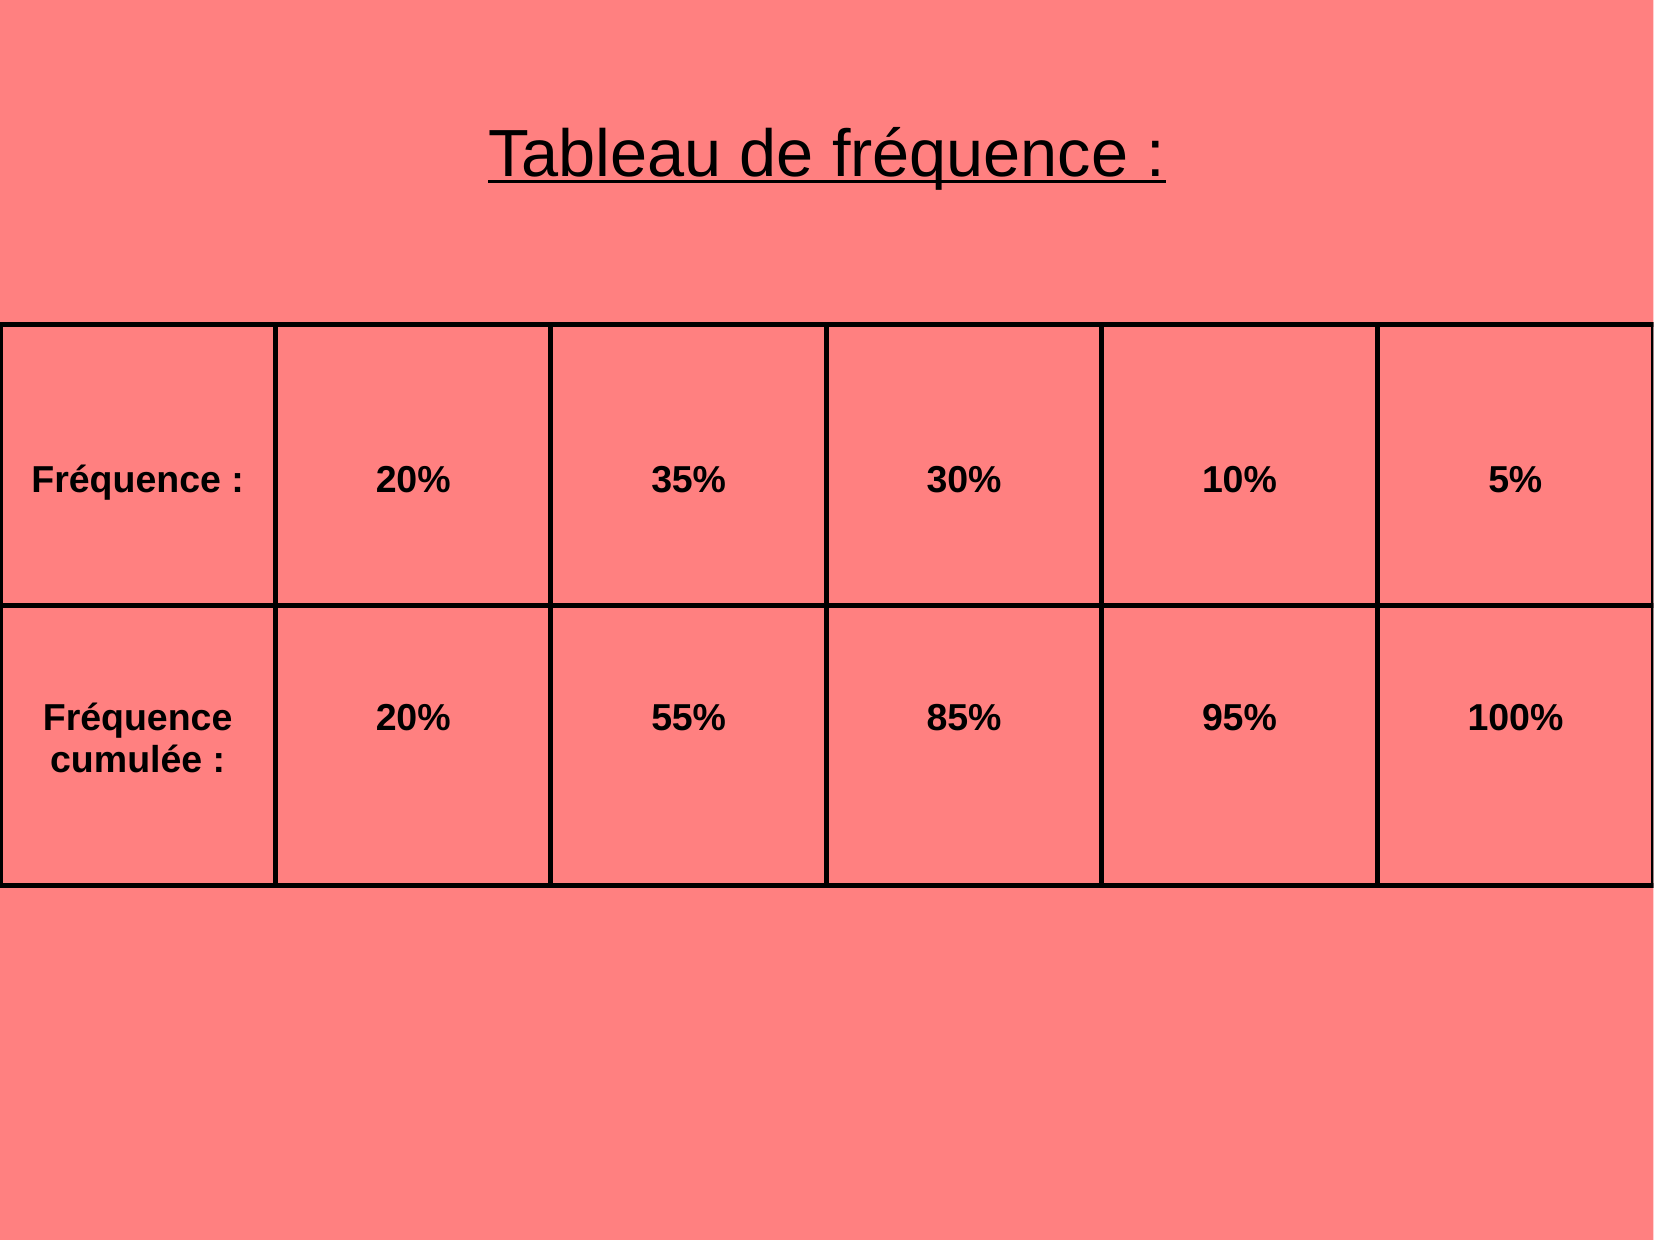

# Tableau de fréquence :
| Fréquence : | 20% | 35% | 30% | 10% | 5% |
| --- | --- | --- | --- | --- | --- |
| Fréquence cumulée : | 20% | 55% | 85% | 95% | 100% |